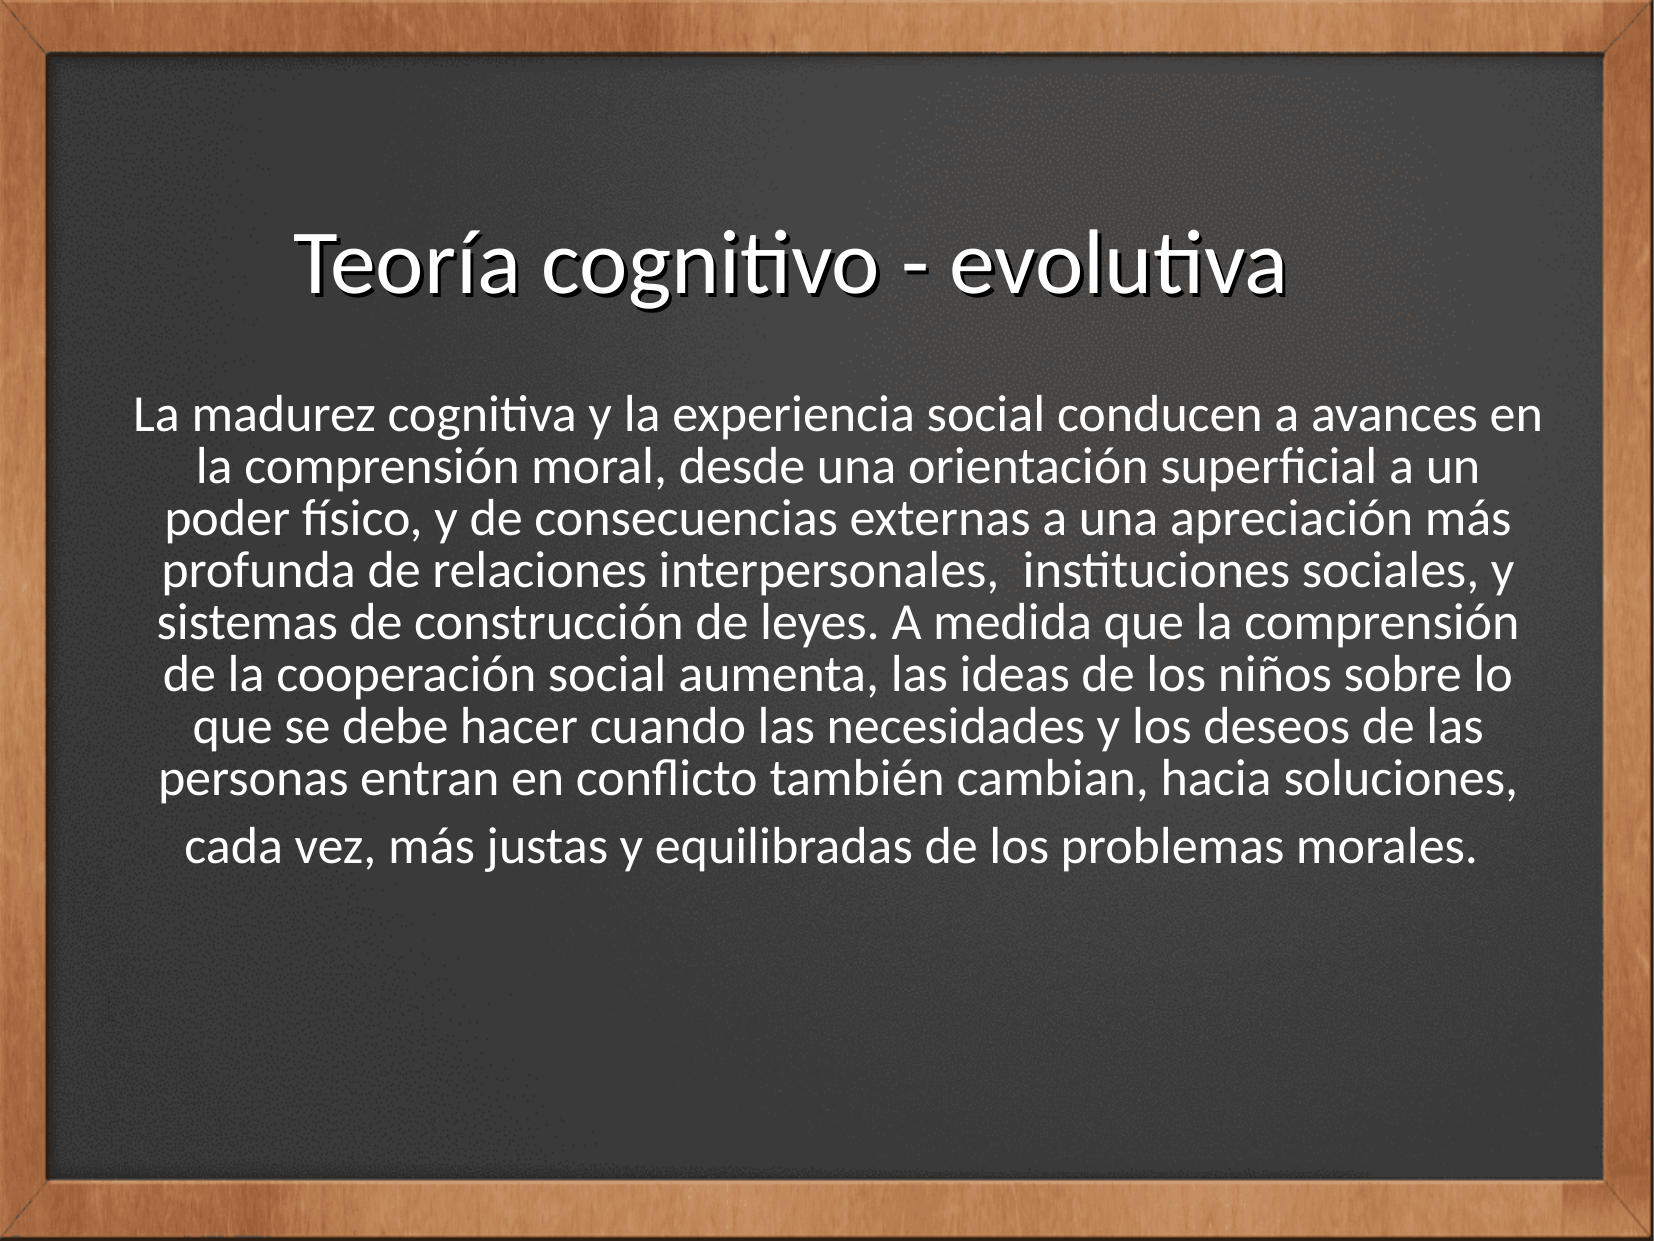

# Teoría cognitivo - evolutiva
La madurez cognitiva y la experiencia social conducen a avances en la comprensión moral, desde una orientación superficial a un poder físico, y de consecuencias externas a una apreciación más profunda de relaciones interpersonales, instituciones sociales, y sistemas de construcción de leyes. A medida que la comprensión de la cooperación social aumenta, las ideas de los niños sobre lo que se debe hacer cuando las necesidades y los deseos de las personas entran en conflicto también cambian, hacia soluciones, cada vez, más justas y equilibradas de los problemas morales.